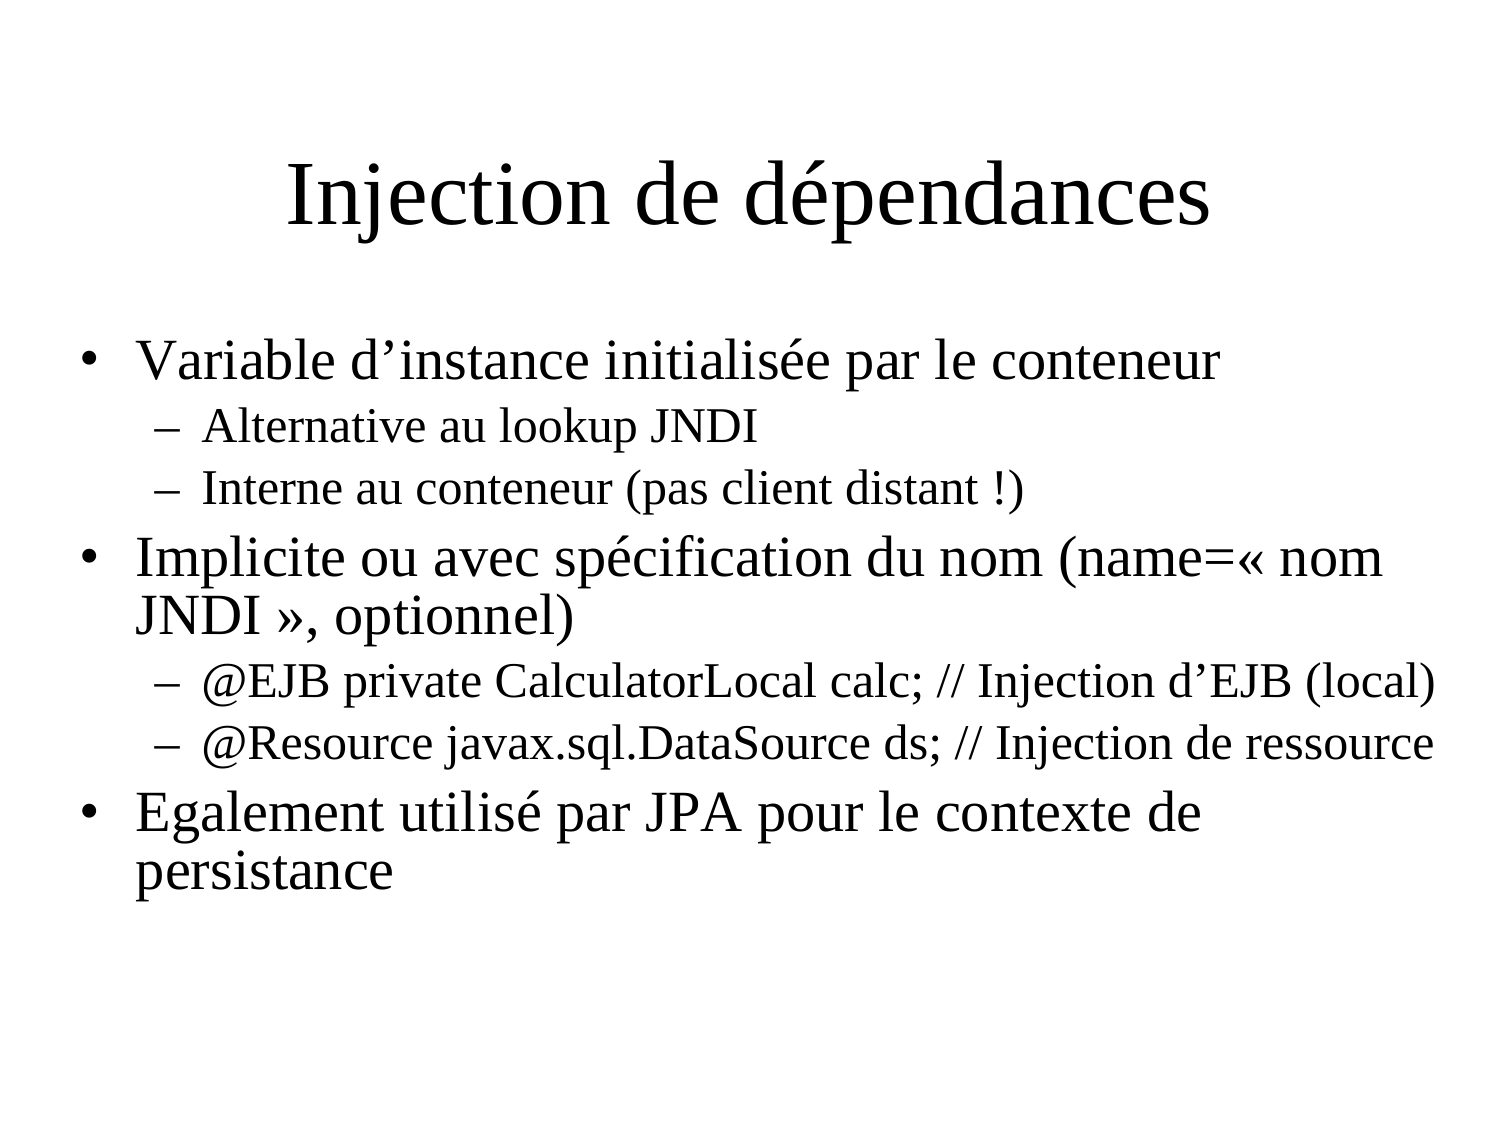

# Injection de dépendances
Variable d’instance initialisée par le conteneur
Alternative au lookup JNDI
Interne au conteneur (pas client distant !)
Implicite ou avec spécification du nom (name=« nom JNDI », optionnel)
@EJB private CalculatorLocal calc; // Injection d’EJB (local)
@Resource javax.sql.DataSource ds; // Injection de ressource
Egalement utilisé par JPA pour le contexte de persistance